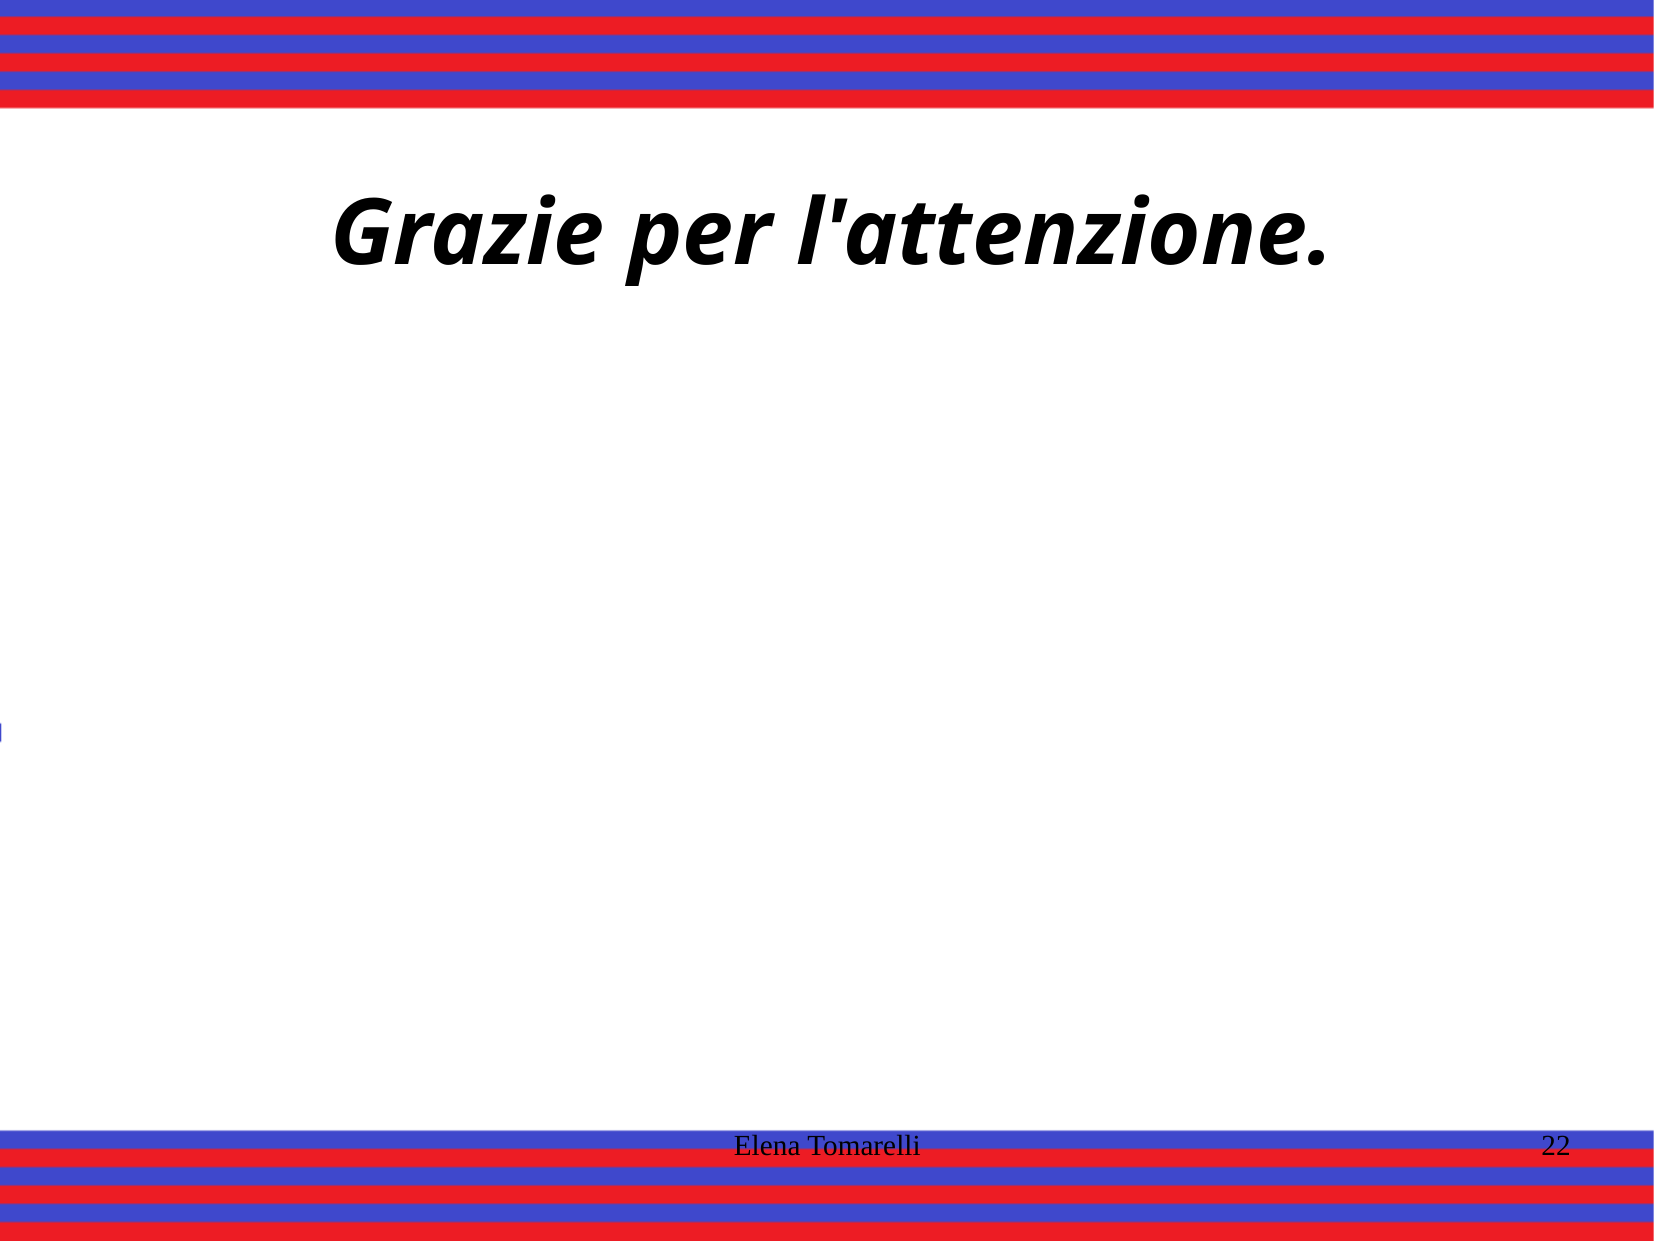

# Grazie per l'attenzione.
Elena Tomarelli
22